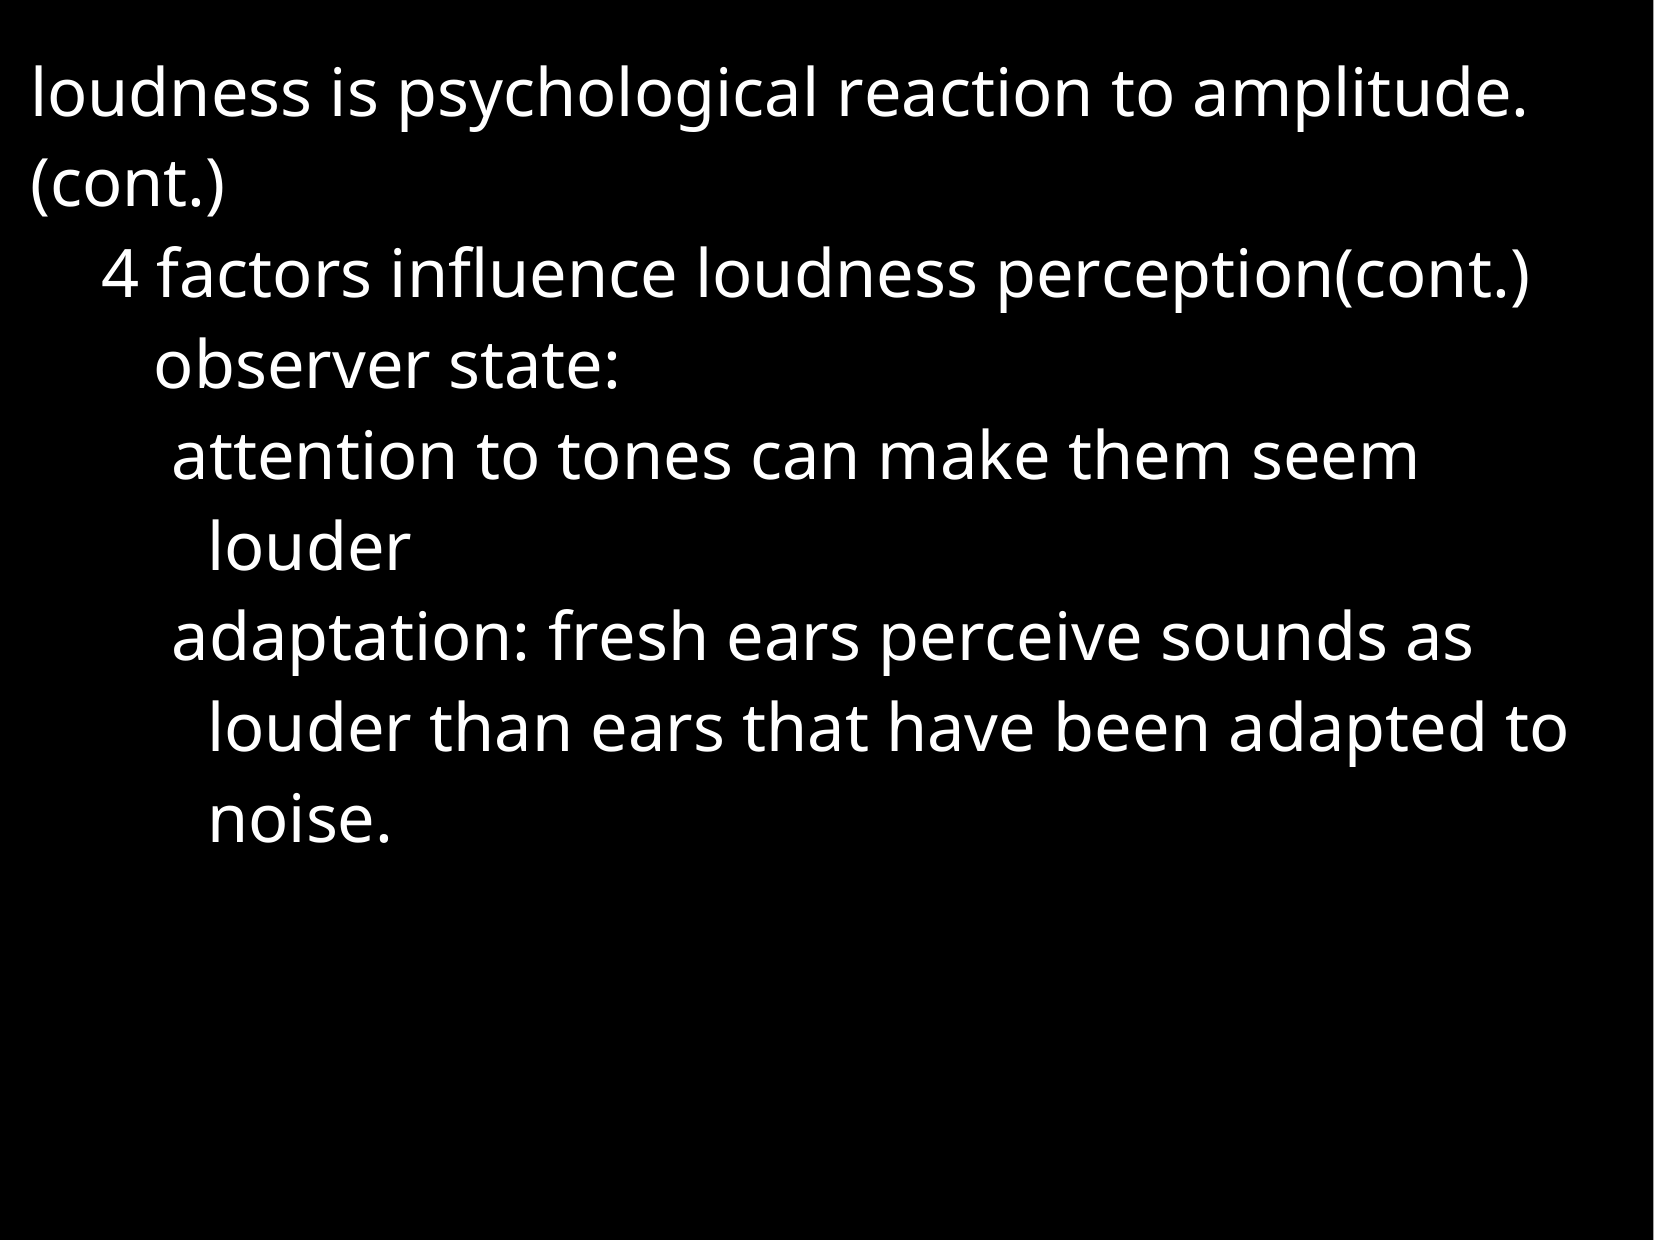

loudness is psychological reaction to amplitude.(cont.)
4 factors influence loudness perception(cont.)
 observer state:
attention to tones can make them seem louder
adaptation: fresh ears perceive sounds as louder than ears that have been adapted to noise.